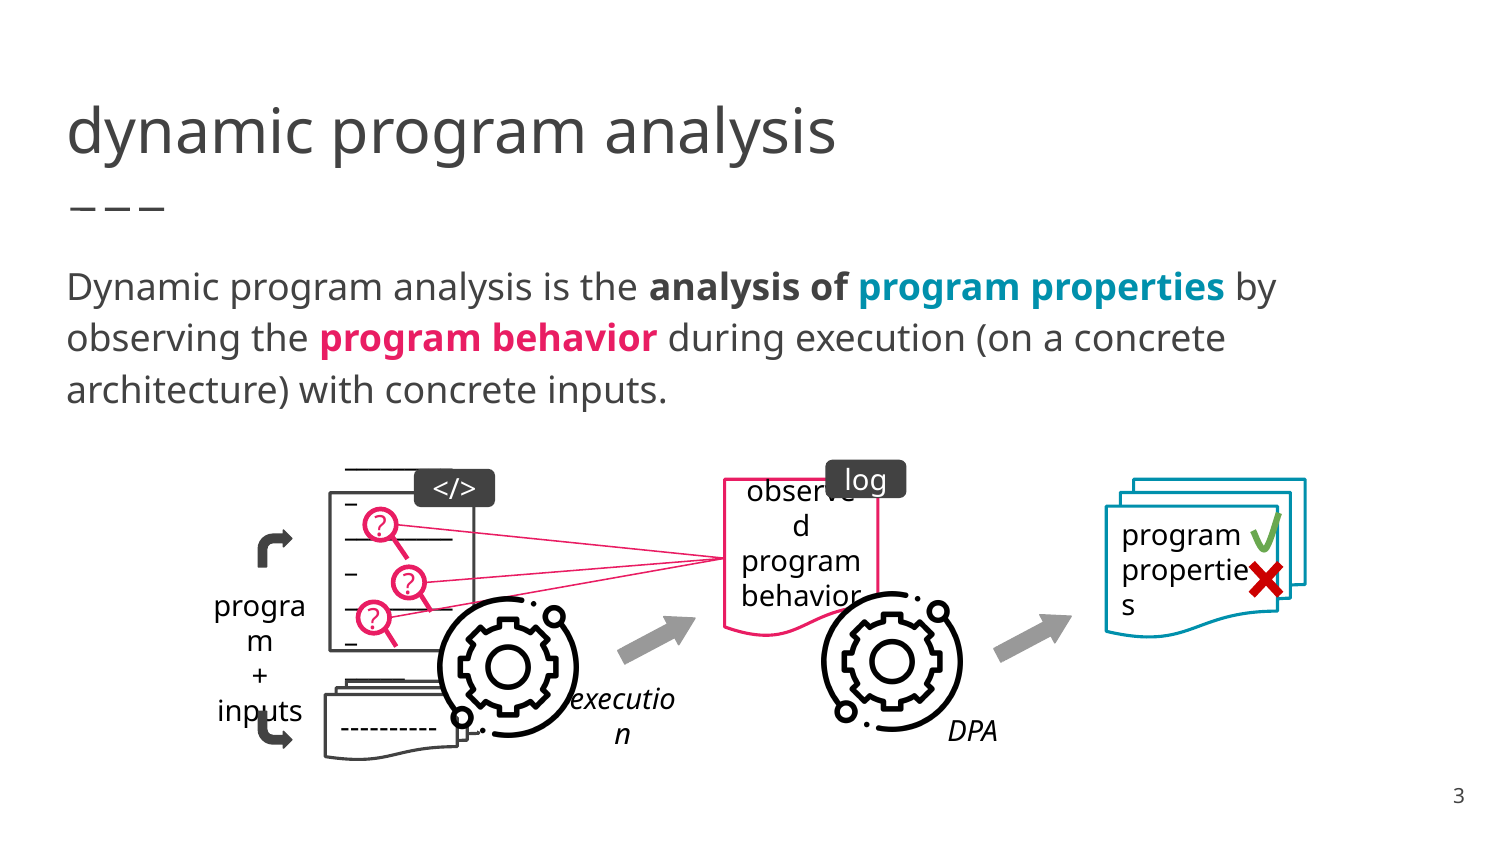

# dynamic program analysis
Dynamic program analysis is the analysis of program properties by observing the program behavior during execution (on a concrete architecture) with concrete inputs.
log
</>
observed
program behavior
program properties
__________
__________
__________
_____
?
?
program
+
inputs
?
----------
execution
DPA